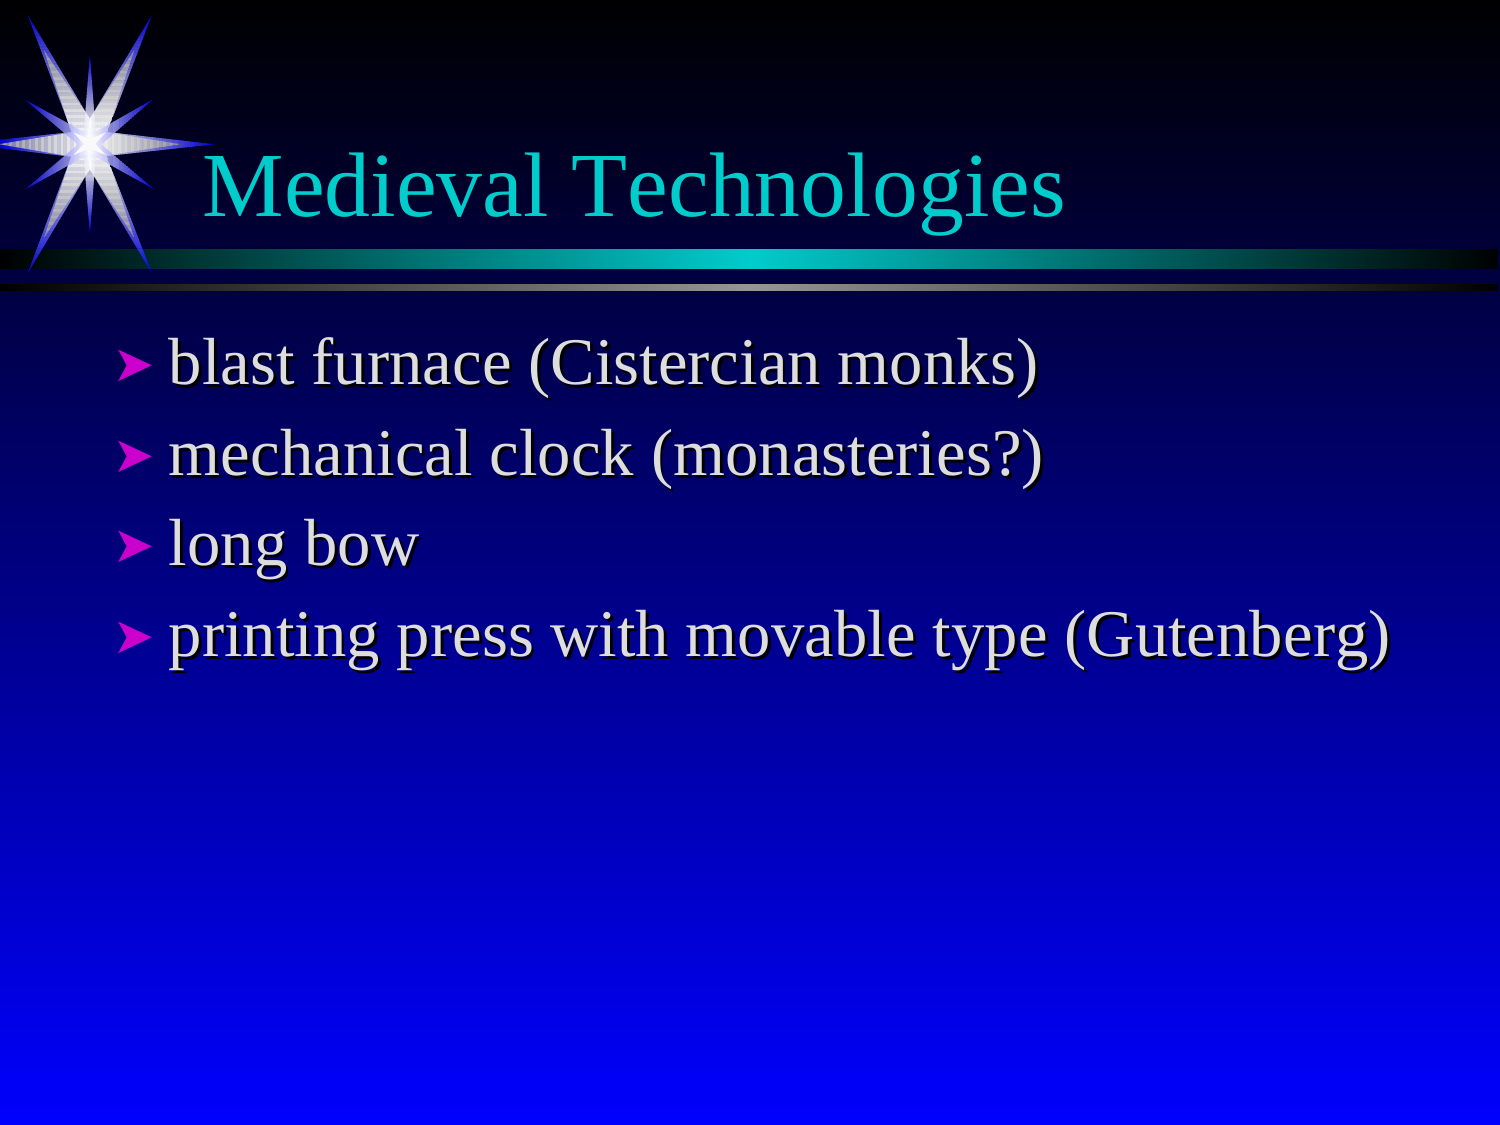

# Medieval Technologies
blast furnace (Cistercian monks)
mechanical clock (monasteries?)
long bow
printing press with movable type (Gutenberg)